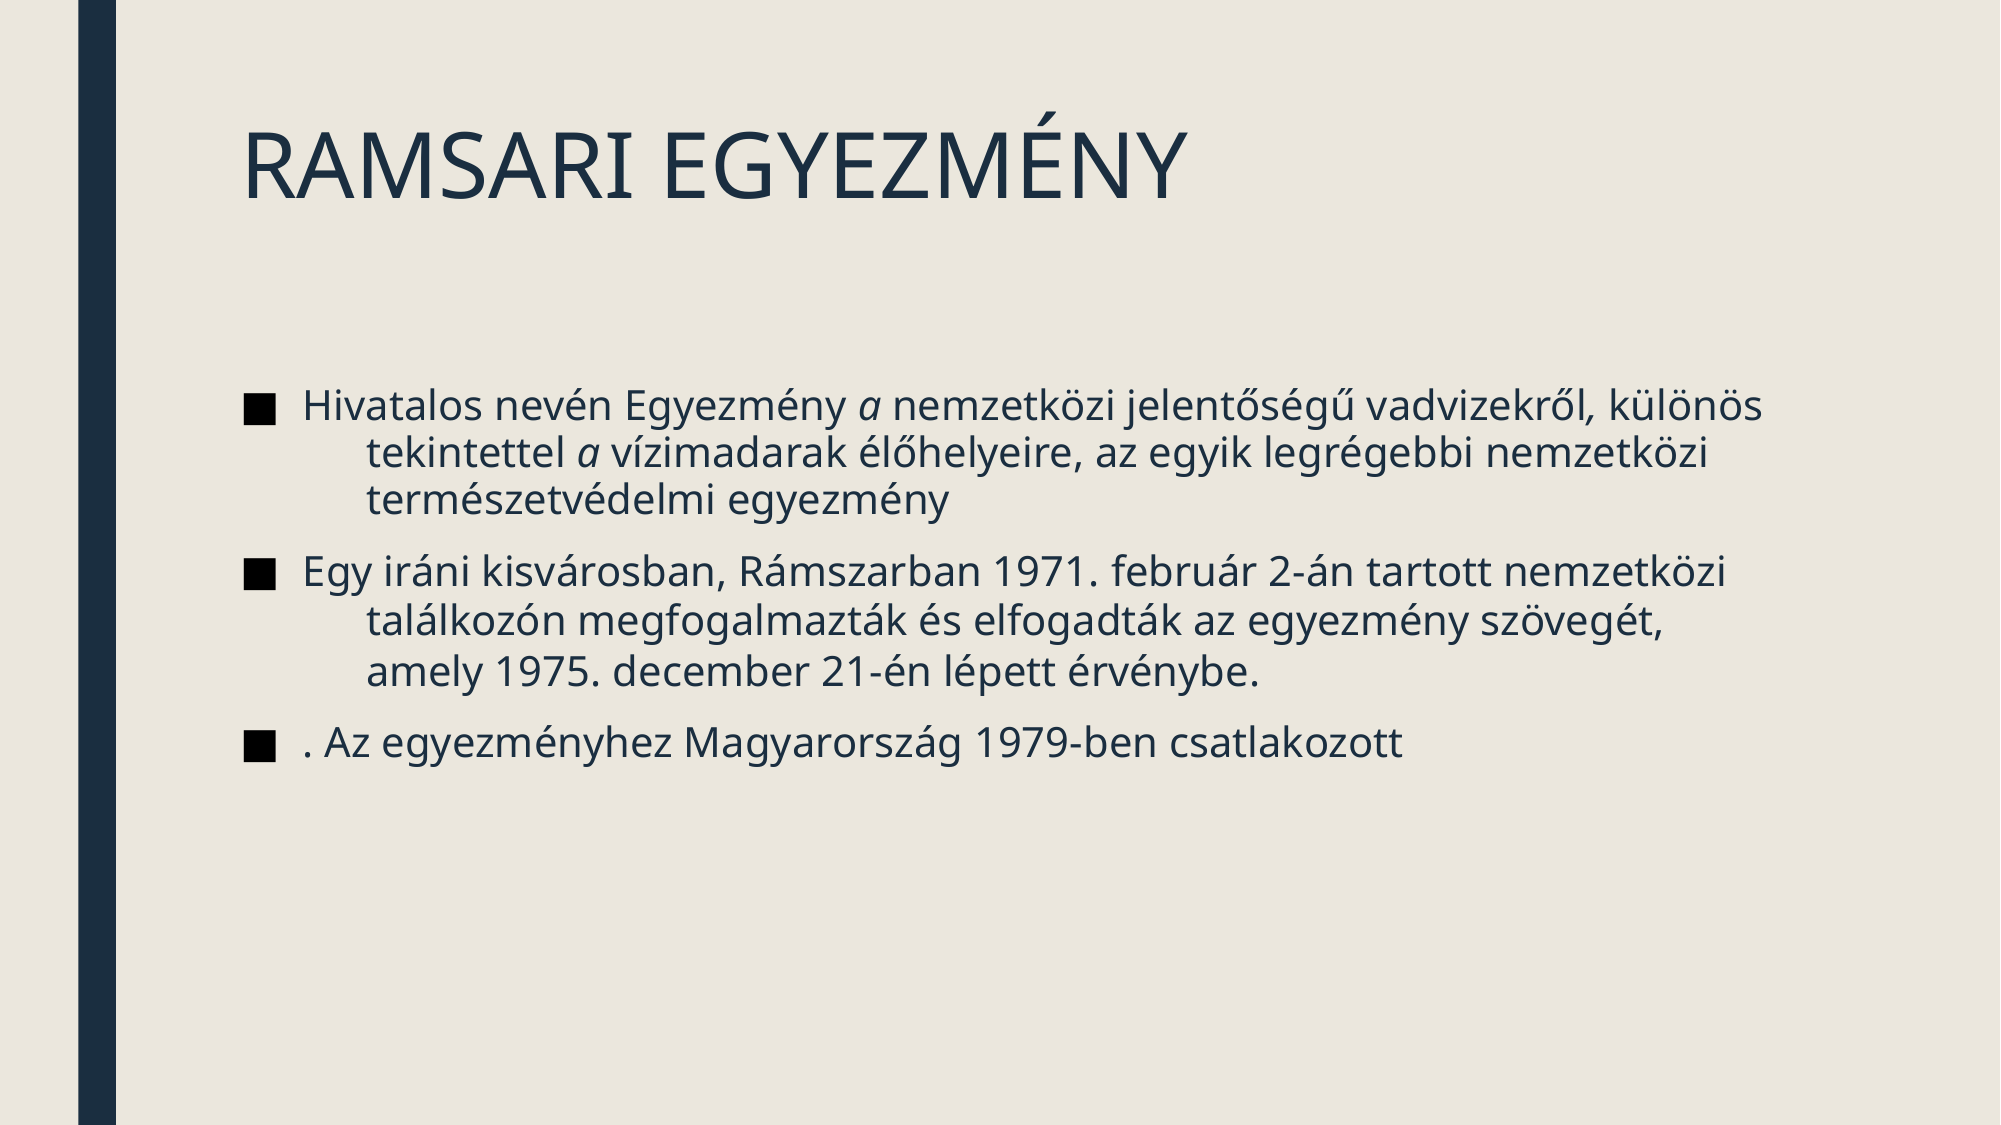

# RAMSARI EGYEZMÉNY
Hivatalos nevén Egyezmény a nemzetközi jelentőségű vadvizekről, különös tekintettel a vízimadarak élőhelyeire, az egyik legrégebbi nemzetközi természetvédelmi egyezmény
Egy iráni kisvárosban, Rámszarban 1971. február 2-án tartott nemzetközi találkozón megfogalmazták és elfogadták az egyezmény szövegét, amely 1975. december 21-én lépett érvénybe.
. Az egyezményhez Magyarország 1979-ben csatlakozott